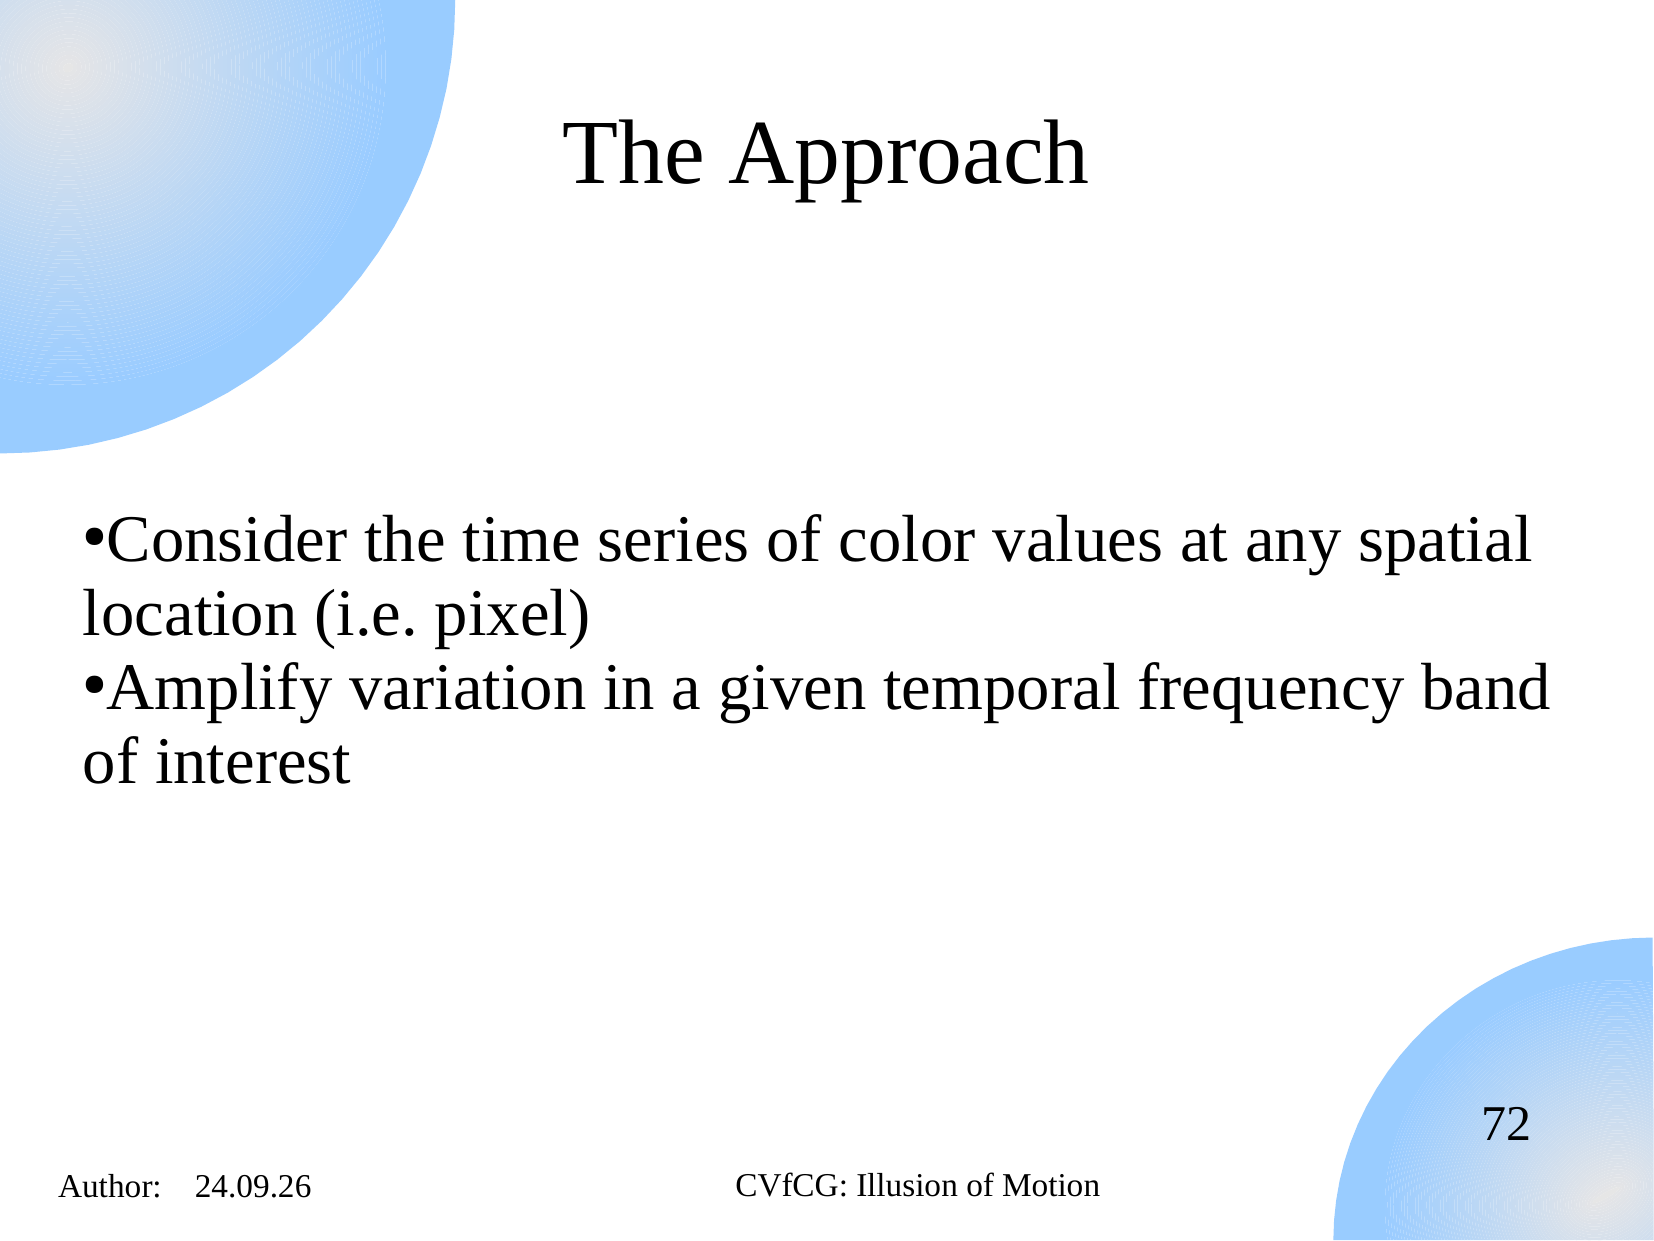

# The Approach
Consider the time series of color values at any spatial location (i.e. pixel)
Amplify variation in a given temporal frequency band of interest
CVfCG: Illusion of Motion